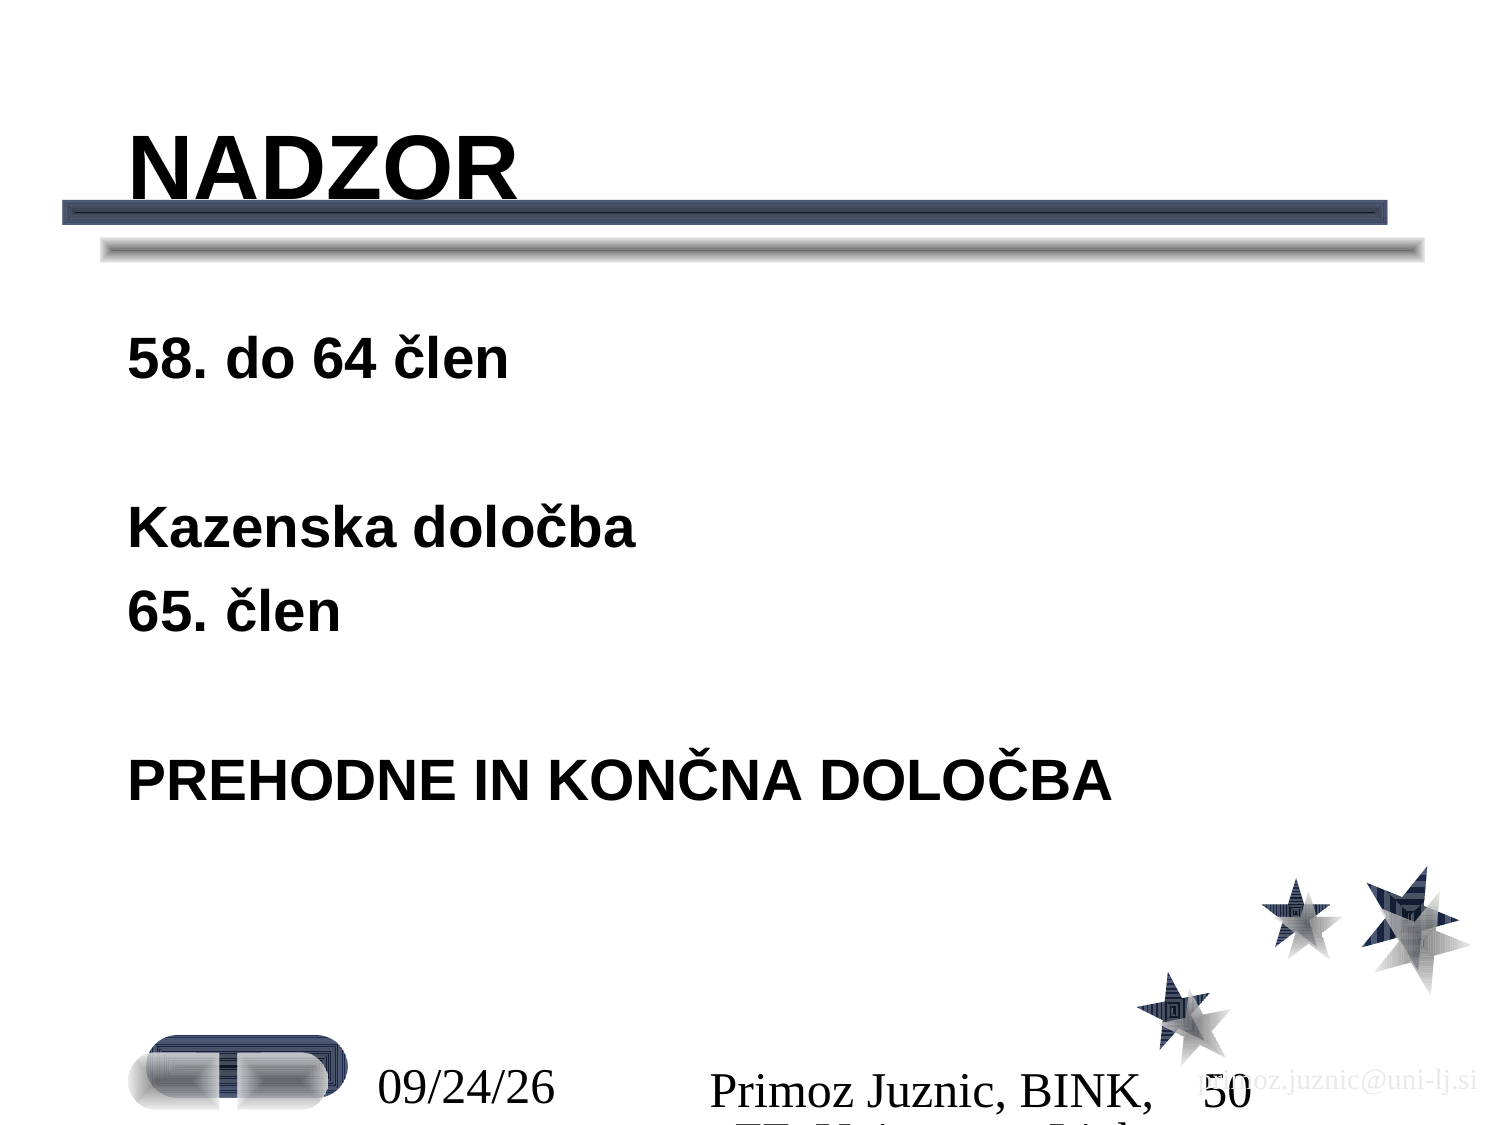

# NADZOR
58. do 64 člen
Kazenska določba
65. člen
PREHODNE IN KONČNA DOLOČBA
Primoz Juznic, BINK, FF, Univerza v Ljubljani
50